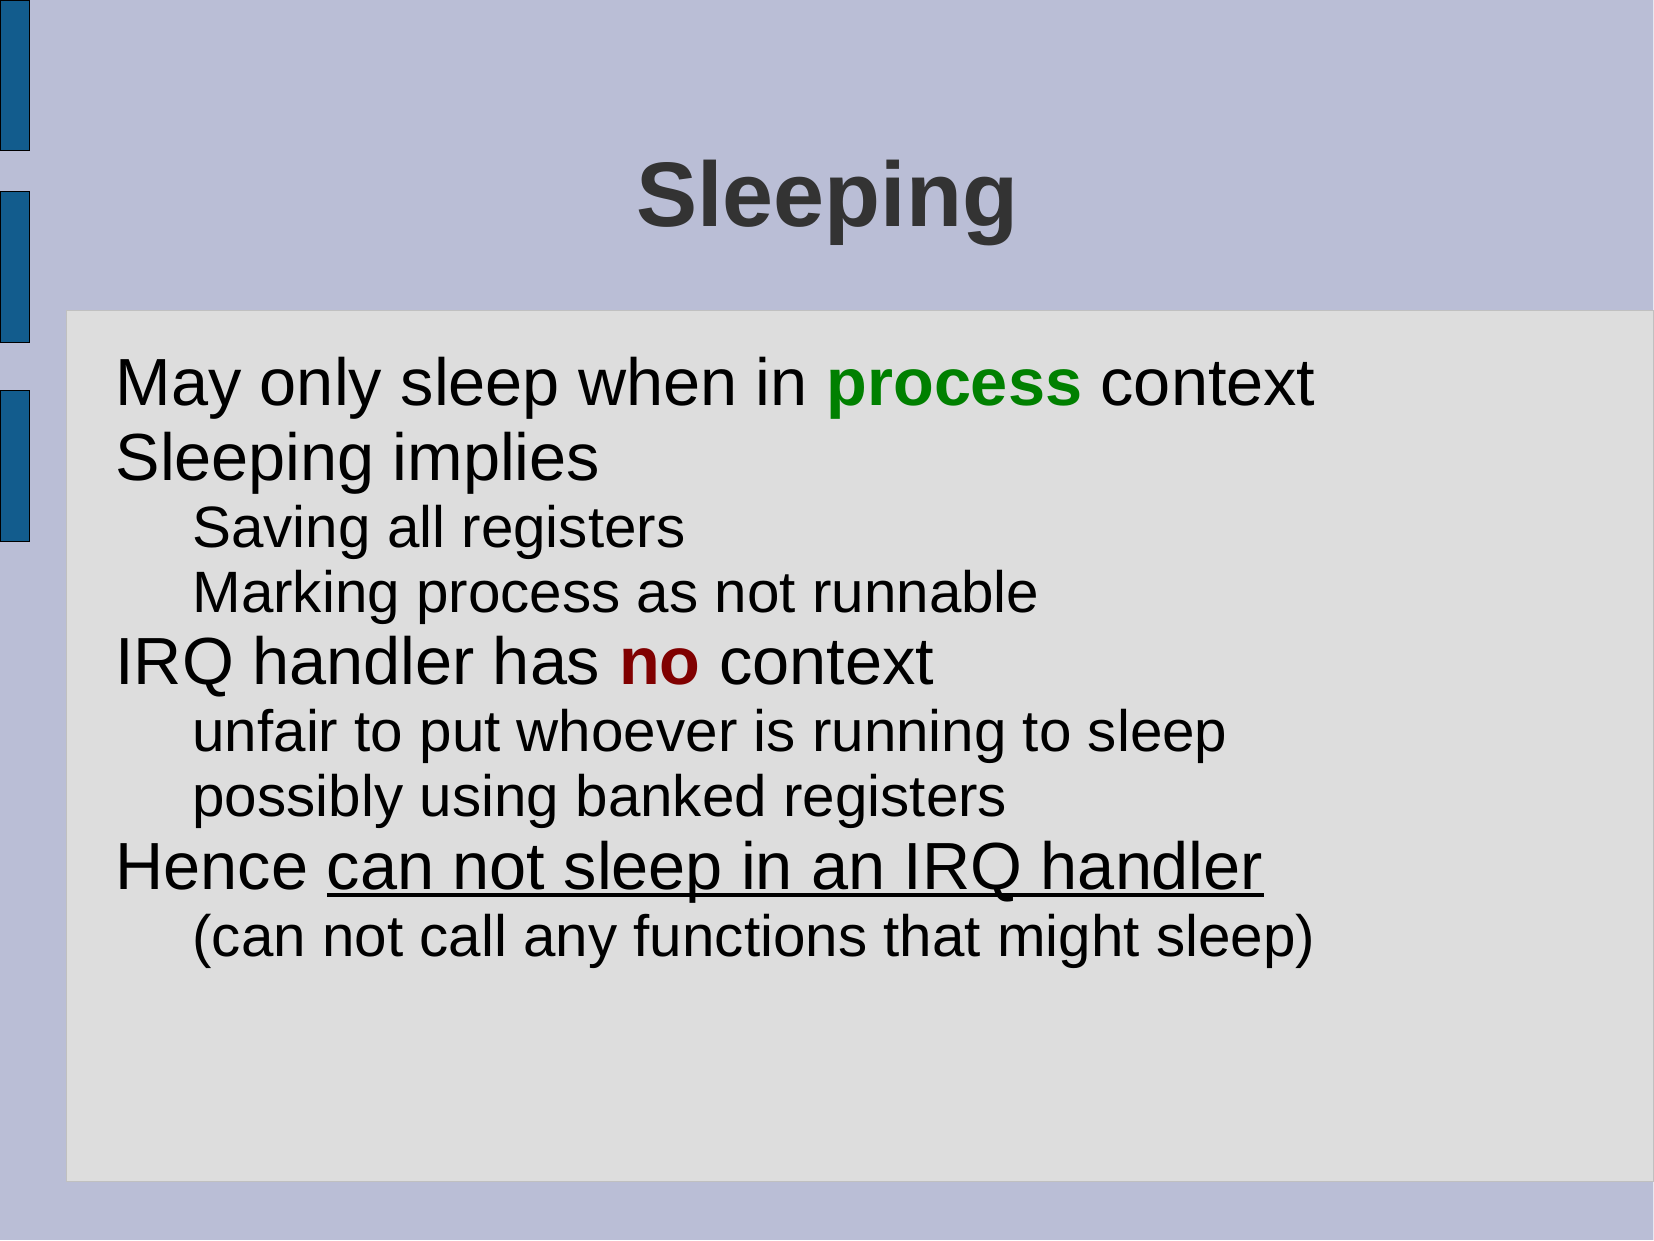

# Sleeping
May only sleep when in process context
Sleeping implies
Saving all registers
Marking process as not runnable
IRQ handler has no context
unfair to put whoever is running to sleep
possibly using banked registers
Hence can not sleep in an IRQ handler
(can not call any functions that might sleep)